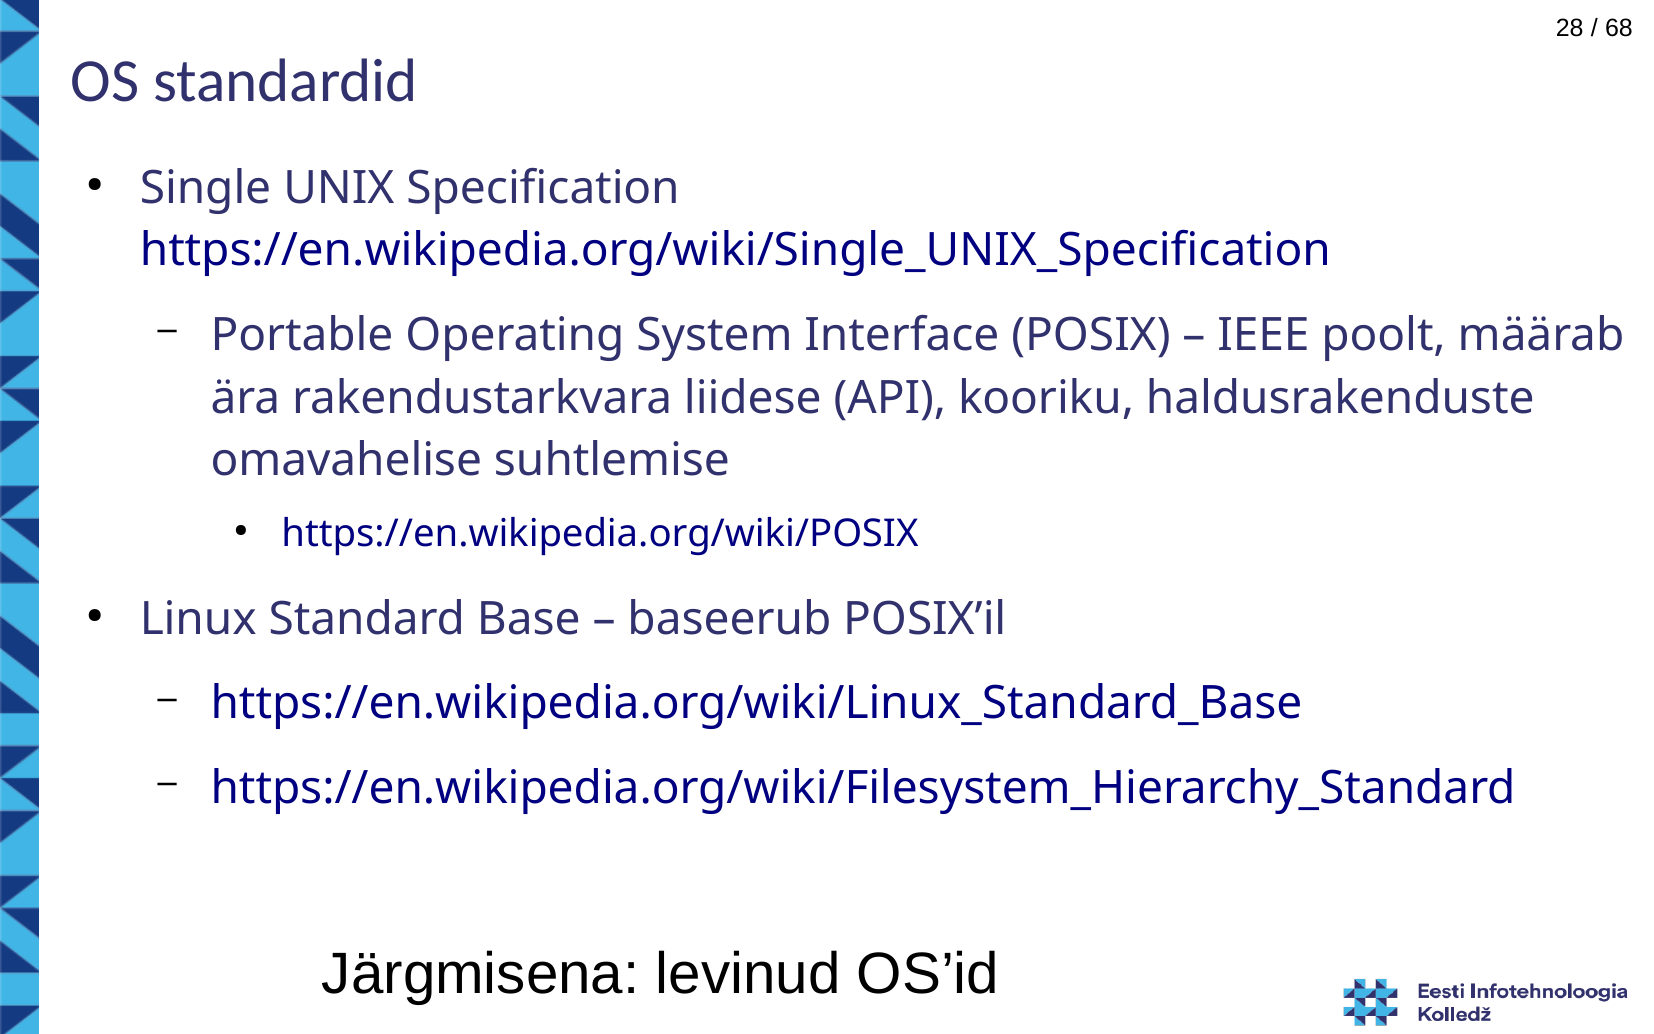

# OS standardid
Single UNIX Specification https://en.wikipedia.org/wiki/Single_UNIX_Specification
Portable Operating System Interface (POSIX) – IEEE poolt, määrab ära rakendustarkvara liidese (API), kooriku, haldusrakenduste omavahelise suhtlemise
https://en.wikipedia.org/wiki/POSIX
Linux Standard Base – baseerub POSIX’il
https://en.wikipedia.org/wiki/Linux_Standard_Base
https://en.wikipedia.org/wiki/Filesystem_Hierarchy_Standard
Järgmisena: levinud OS’id